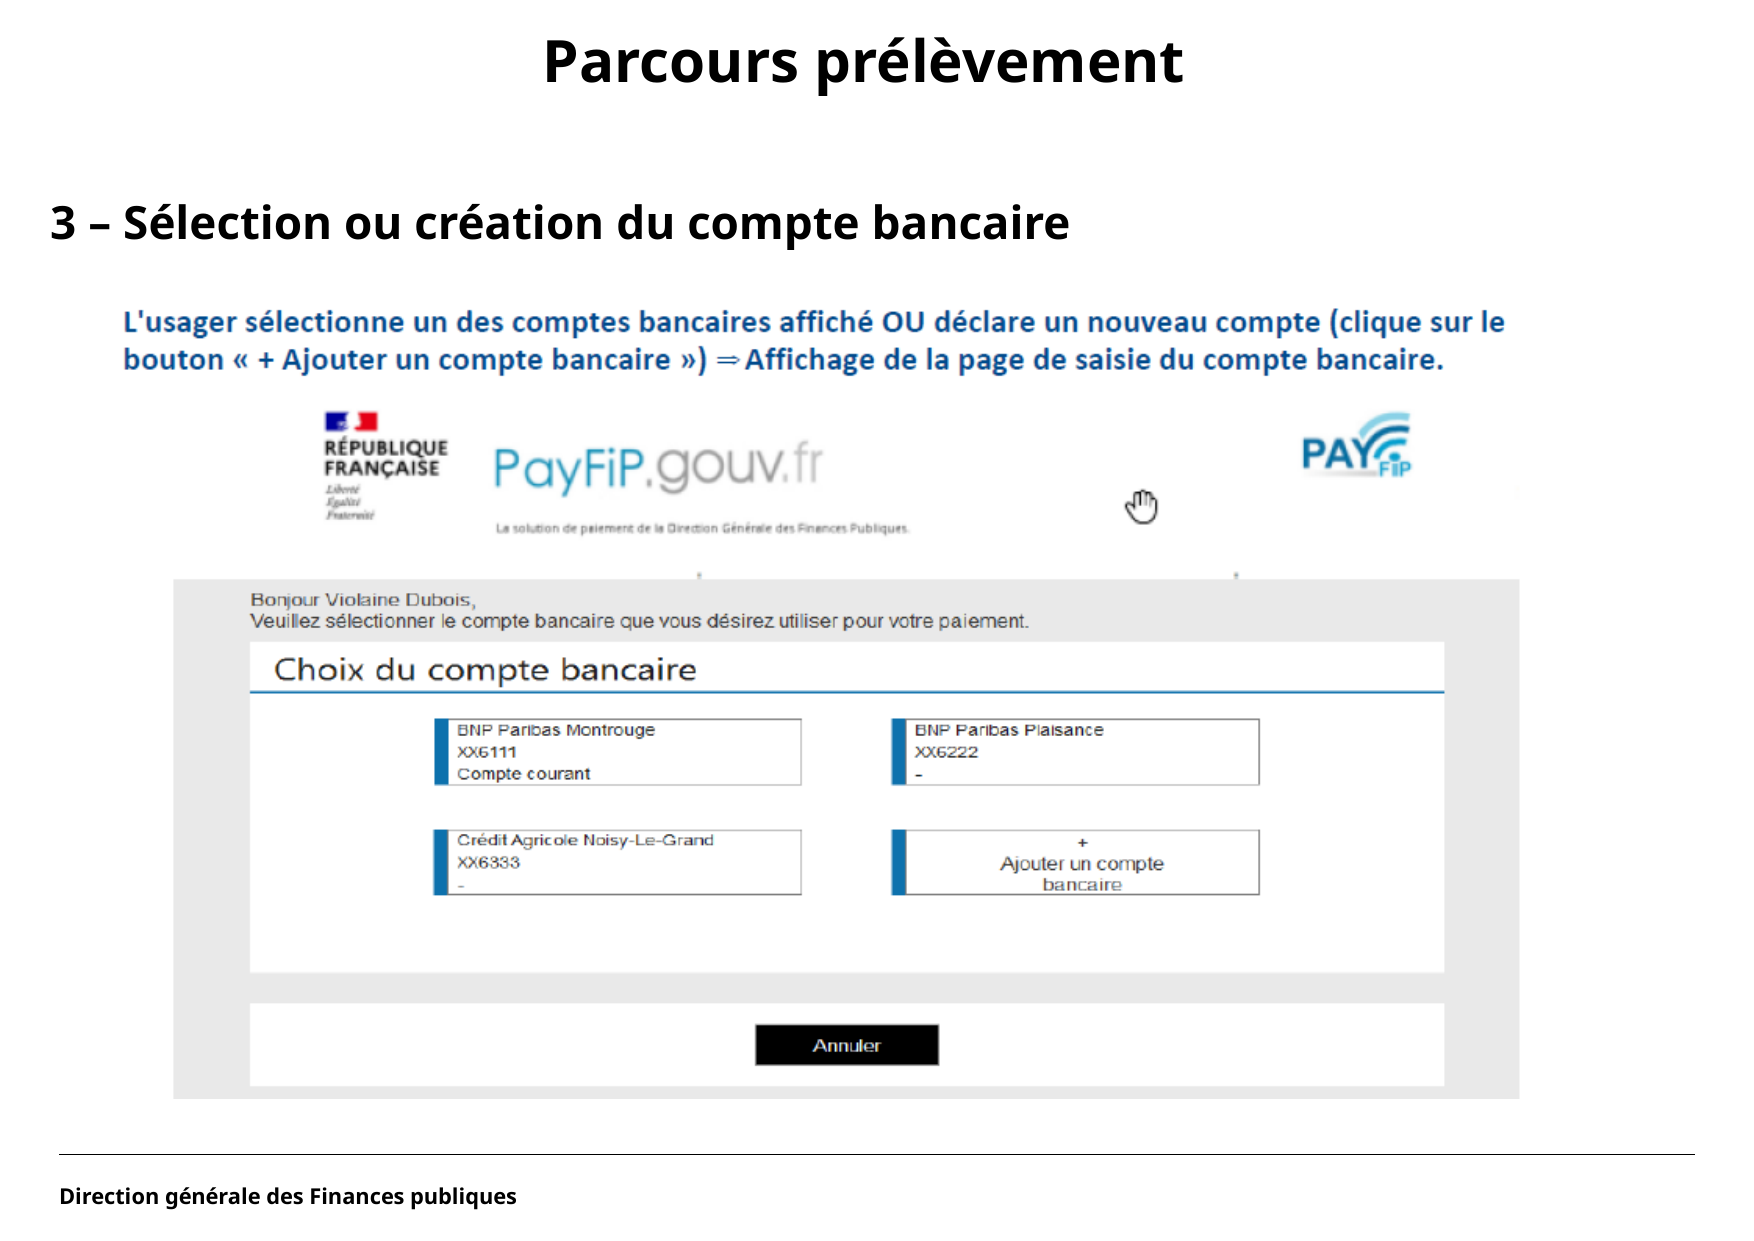

# Parcours prélèvement
3 – Sélection ou création du compte bancaire